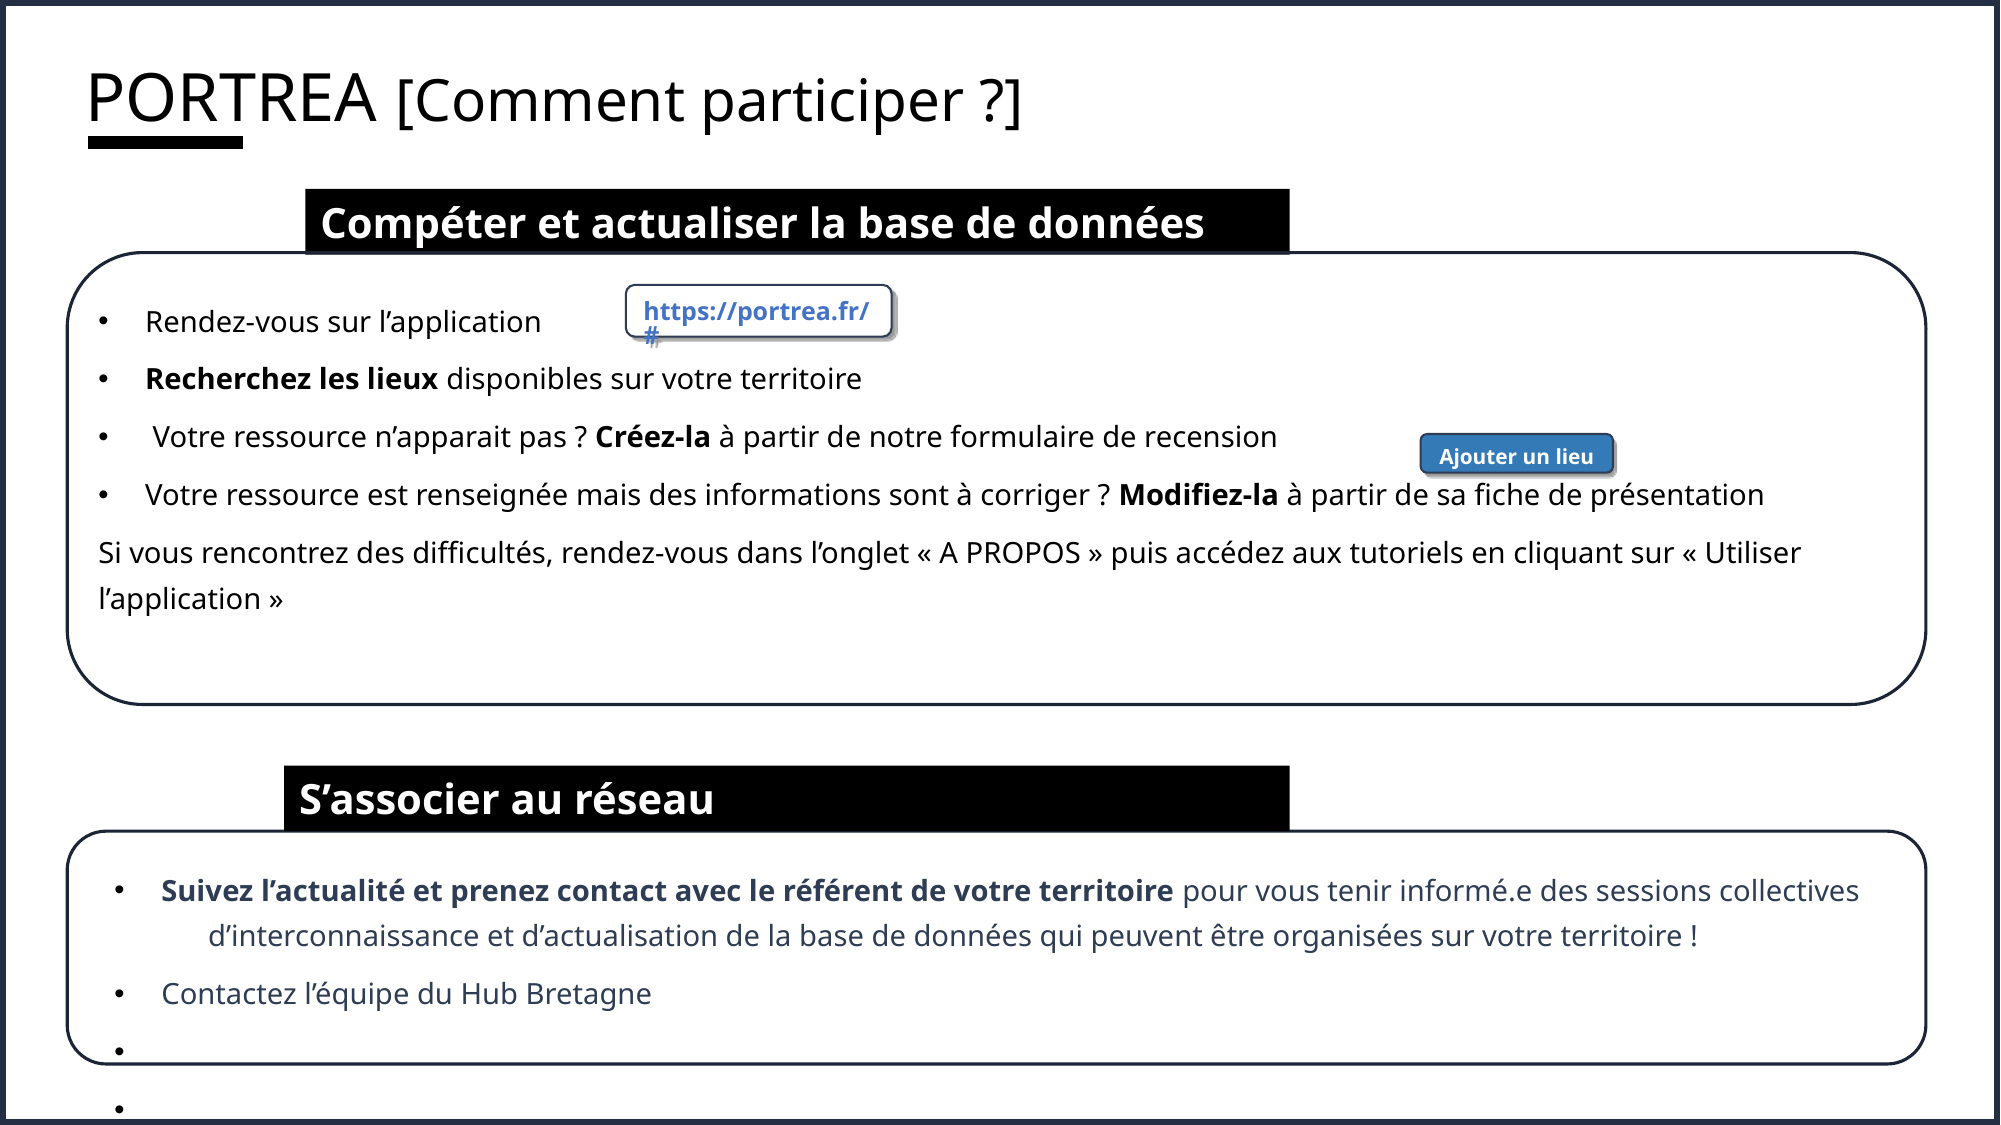

PORTREA [Comment participer ?]
Compéter et actualiser la base de données
Rendez-vous sur l’application
Recherchez les lieux disponibles sur votre territoire
 Votre ressource n’apparait pas ? Créez-la à partir de notre formulaire de recension
Votre ressource est renseignée mais des informations sont à corriger ? Modifiez-la à partir de sa fiche de présentation
Si vous rencontrez des difficultés, rendez-vous dans l’onglet « A PROPOS » puis accédez aux tutoriels en cliquant sur « Utiliser l’application »
https://portrea.fr/#
Ajouter un lieu
S’associer au réseau
Suivez l’actualité et prenez contact avec le référent de votre territoire pour vous tenir informé.e des sessions collectives d’interconnaissance et d’actualisation de la base de données qui peuvent être organisées sur votre territoire !
Contactez l’équipe du Hub Bretagne